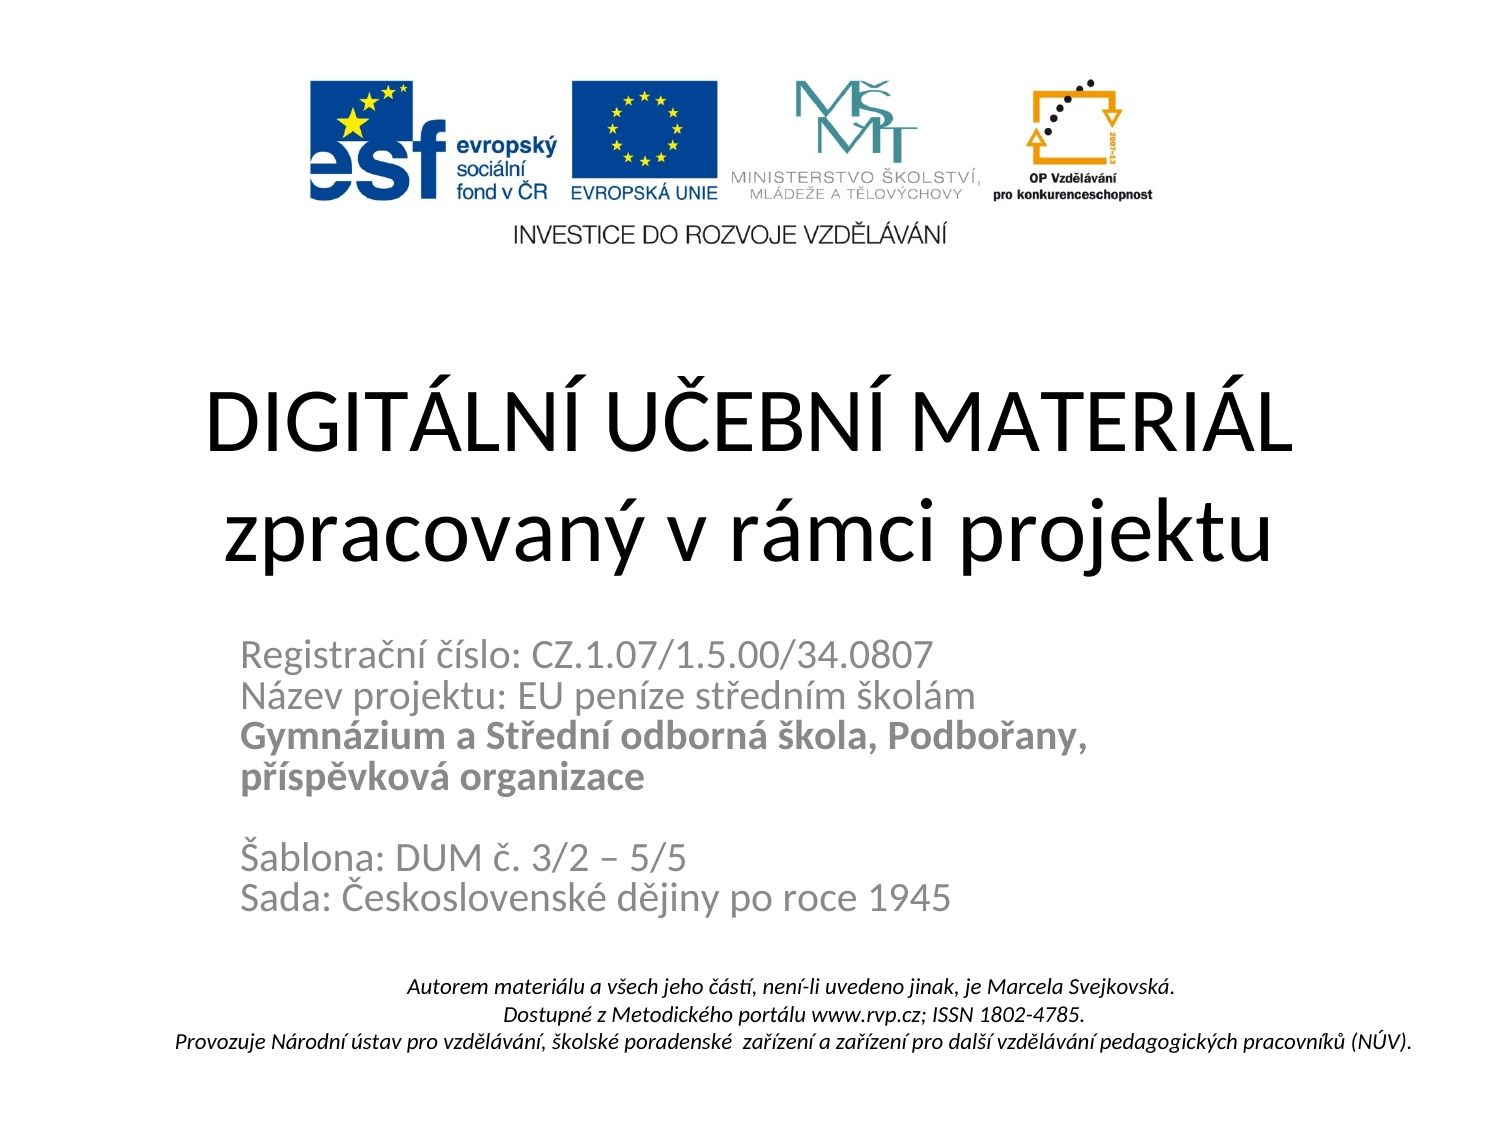

# DIGITÁLNÍ UČEBNÍ MATERIÁL zpracovaný v rámci projektu
Registrační číslo: CZ.1.07/1.5.00/34.0807
Název projektu: EU peníze středním školám
Gymnázium a Střední odborná škola, Podbořany,
příspěvková organizace
Šablona: DUM č. 3/2 – 5/5
Sada: Československé dějiny po roce 1945
Autorem materiálu a všech jeho částí, není-li uvedeno jinak, je Marcela Svejkovská.
Dostupné z Metodického portálu www.rvp.cz; ISSN 1802-4785.
Provozuje Národní ústav pro vzdělávání, školské poradenské zařízení a zařízení pro další vzdělávání pedagogických pracovníků (NÚV).